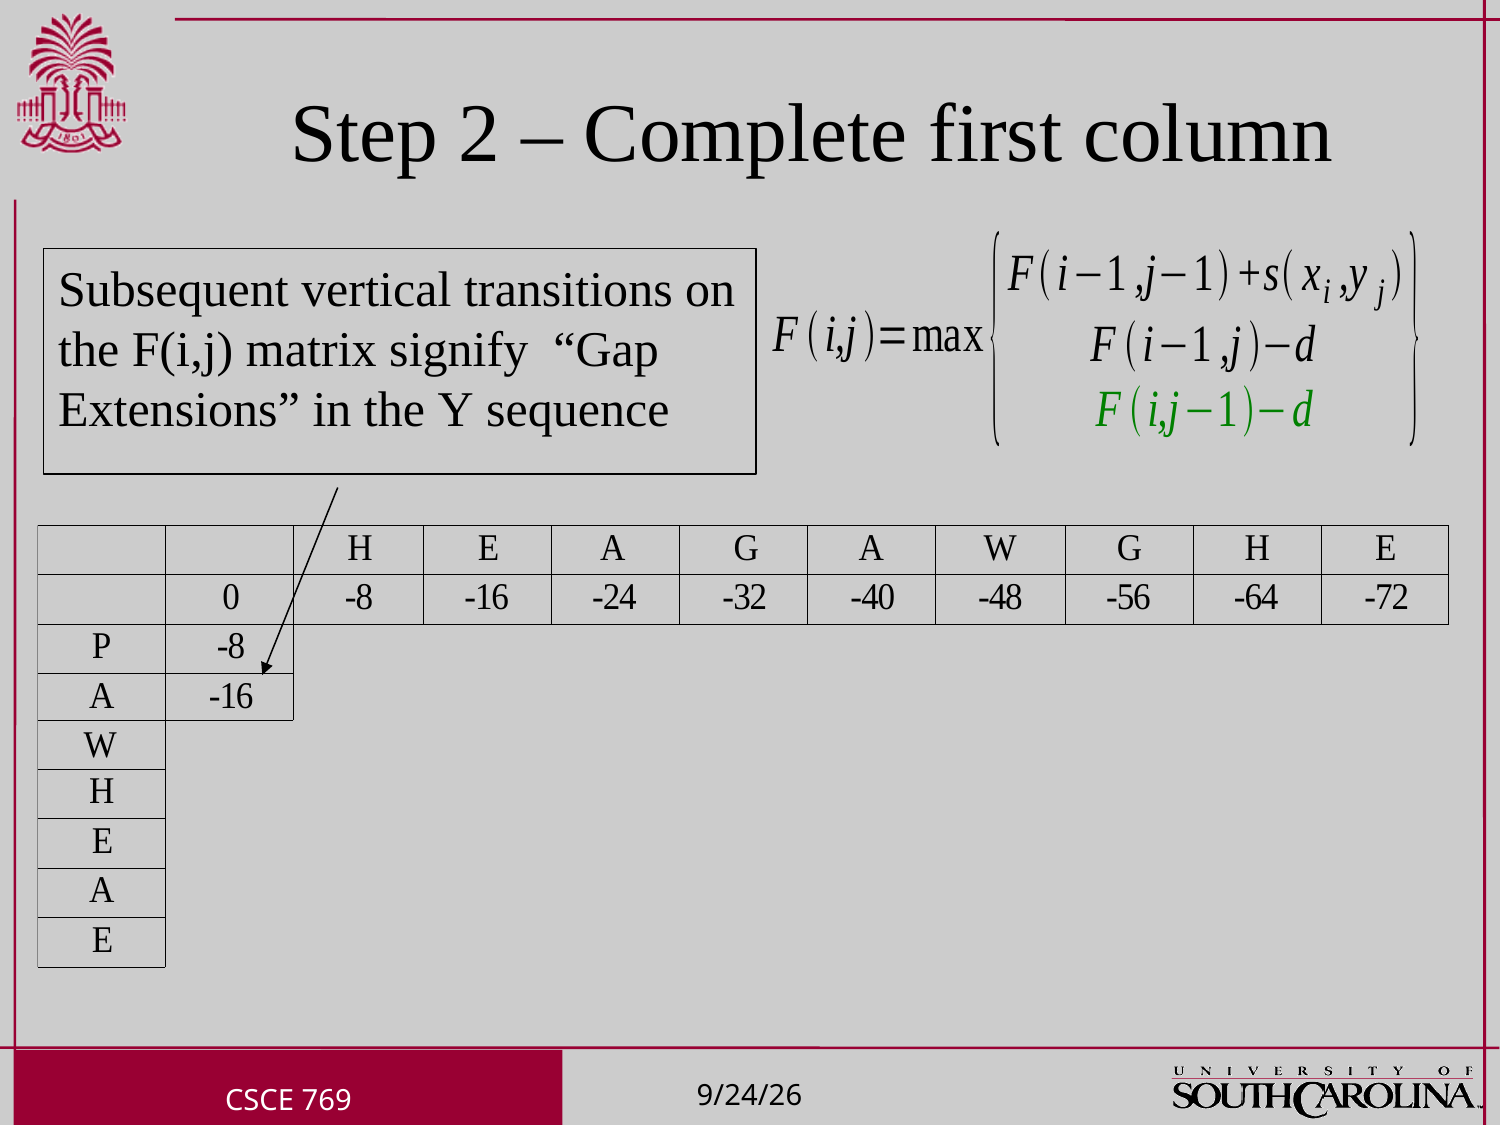

# Step 2 – Complete first column
Subsequent vertical transitions on the F(i,j) matrix signify “Gap Extensions” in the Y sequence